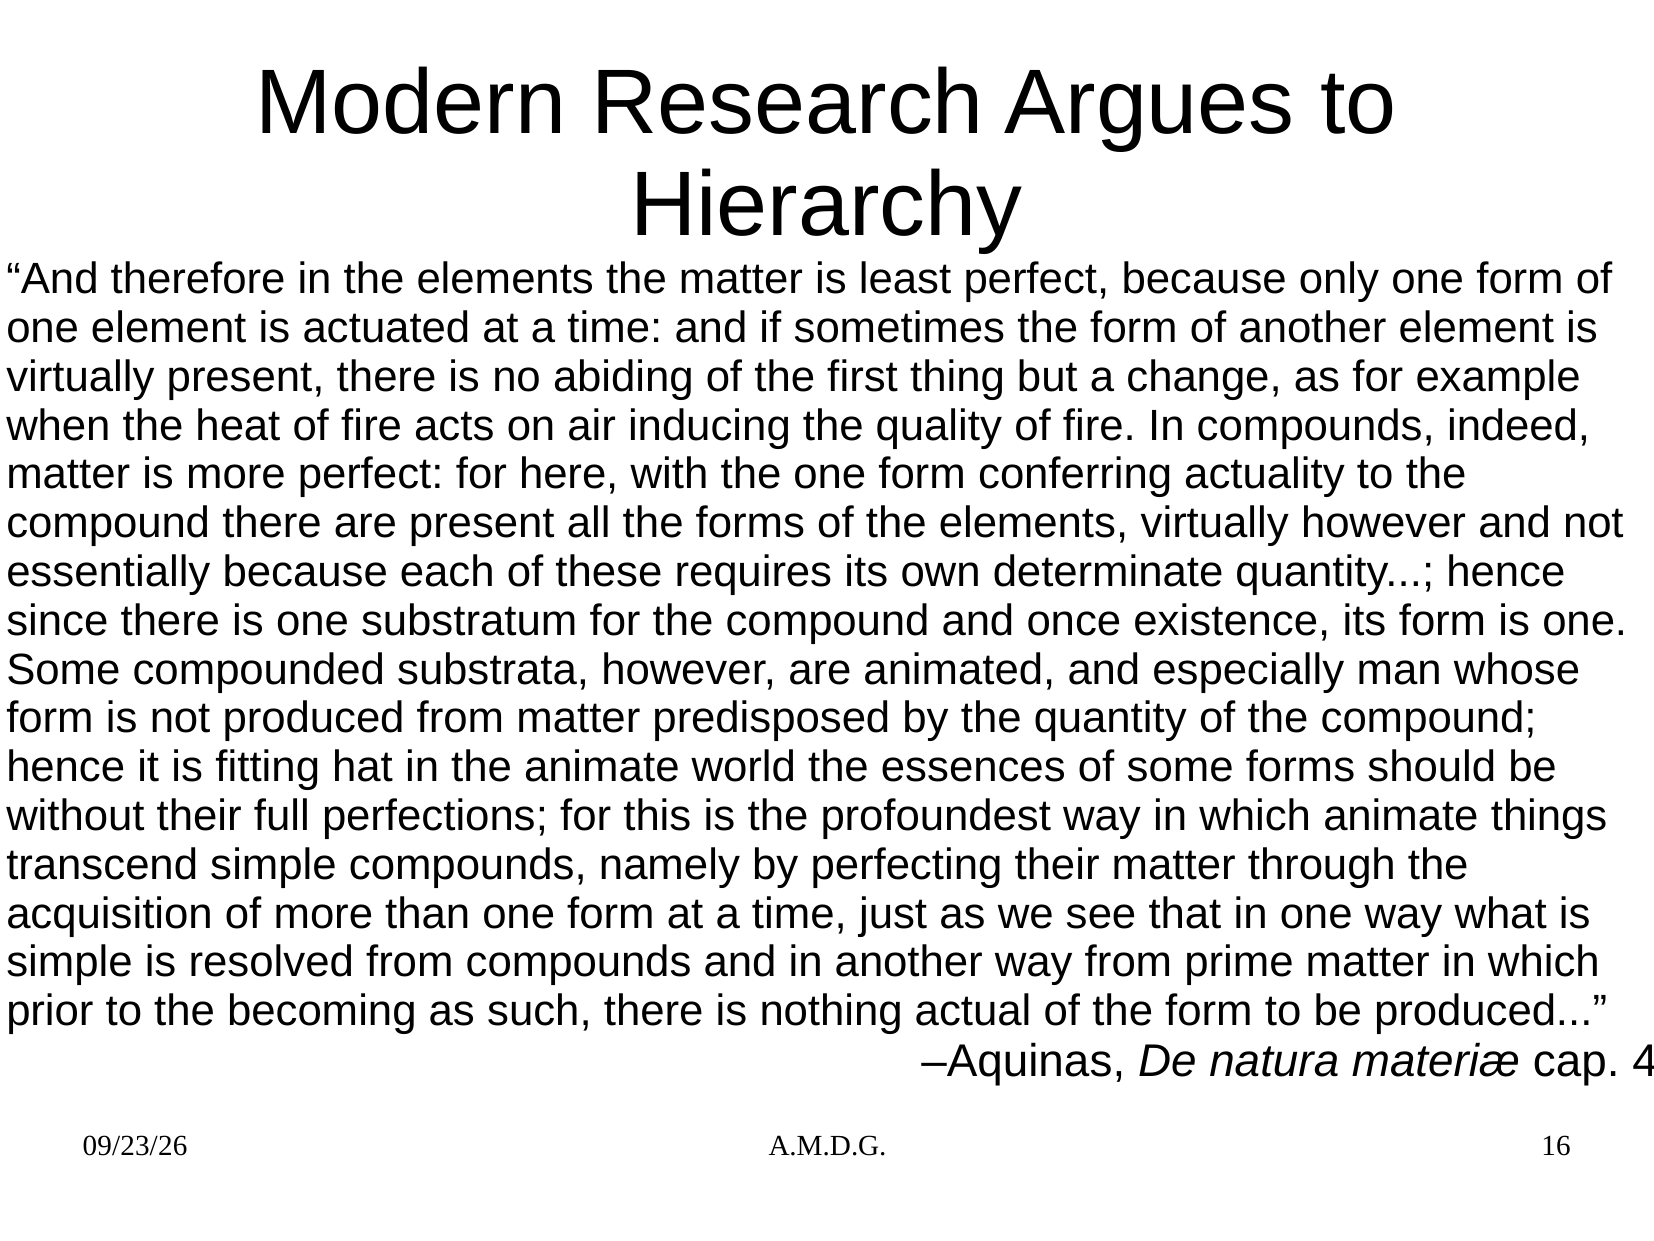

# Modern Research Argues to Hierarchy
“And therefore in the elements the matter is least perfect, because only one form of one element is actuated at a time: and if sometimes the form of another element is virtually present, there is no abiding of the first thing but a change, as for example when the heat of fire acts on air inducing the quality of fire. In compounds, indeed, matter is more perfect: for here, with the one form conferring actuality to the compound there are present all the forms of the elements, virtually however and not essentially because each of these requires its own determinate quantity...; hence since there is one substratum for the compound and once existence, its form is one. Some compounded substrata, however, are animated, and especially man whose form is not produced from matter predisposed by the quantity of the compound; hence it is fitting hat in the animate world the essences of some forms should be without their full perfections; for this is the profoundest way in which animate things transcend simple compounds, namely by perfecting their matter through the acquisition of more than one form at a time, just as we see that in one way what is simple is resolved from compounds and in another way from prime matter in which prior to the becoming as such, there is nothing actual of the form to be produced...”
–Aquinas, De natura materiæ cap. 4
`
A.M.D.G.
16